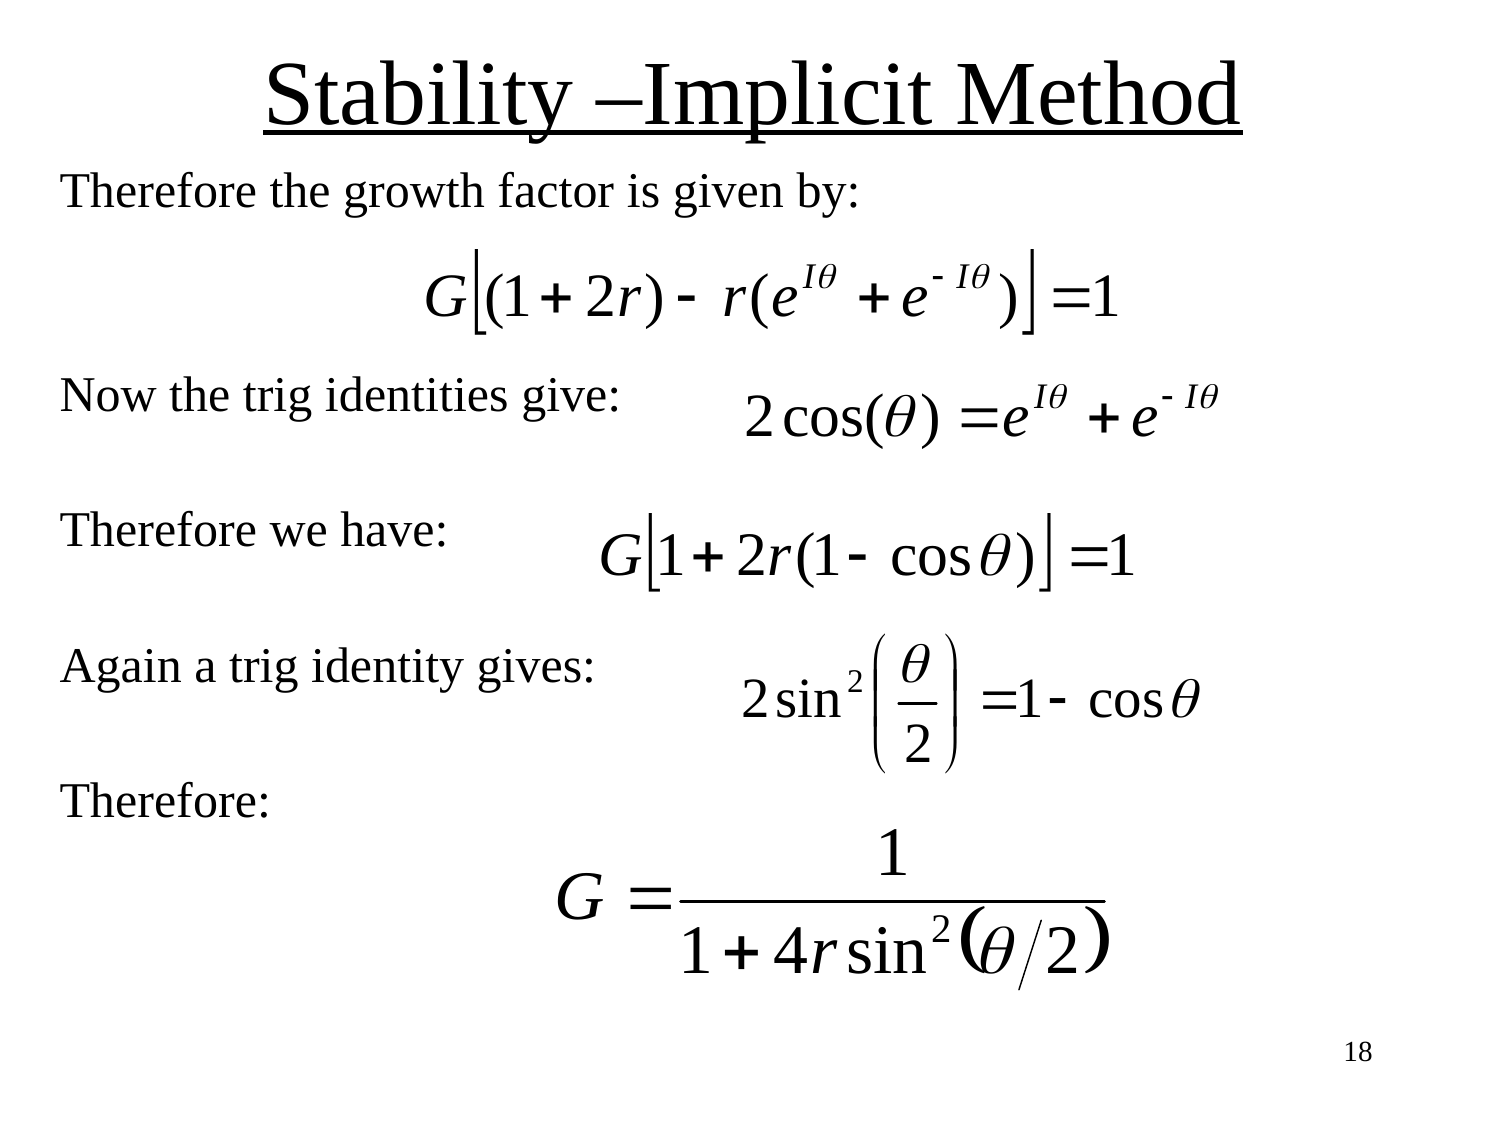

# Stability –Implicit Method
Therefore the growth factor is given by:
Now the trig identities give:
Therefore we have:
Again a trig identity gives:
Therefore: